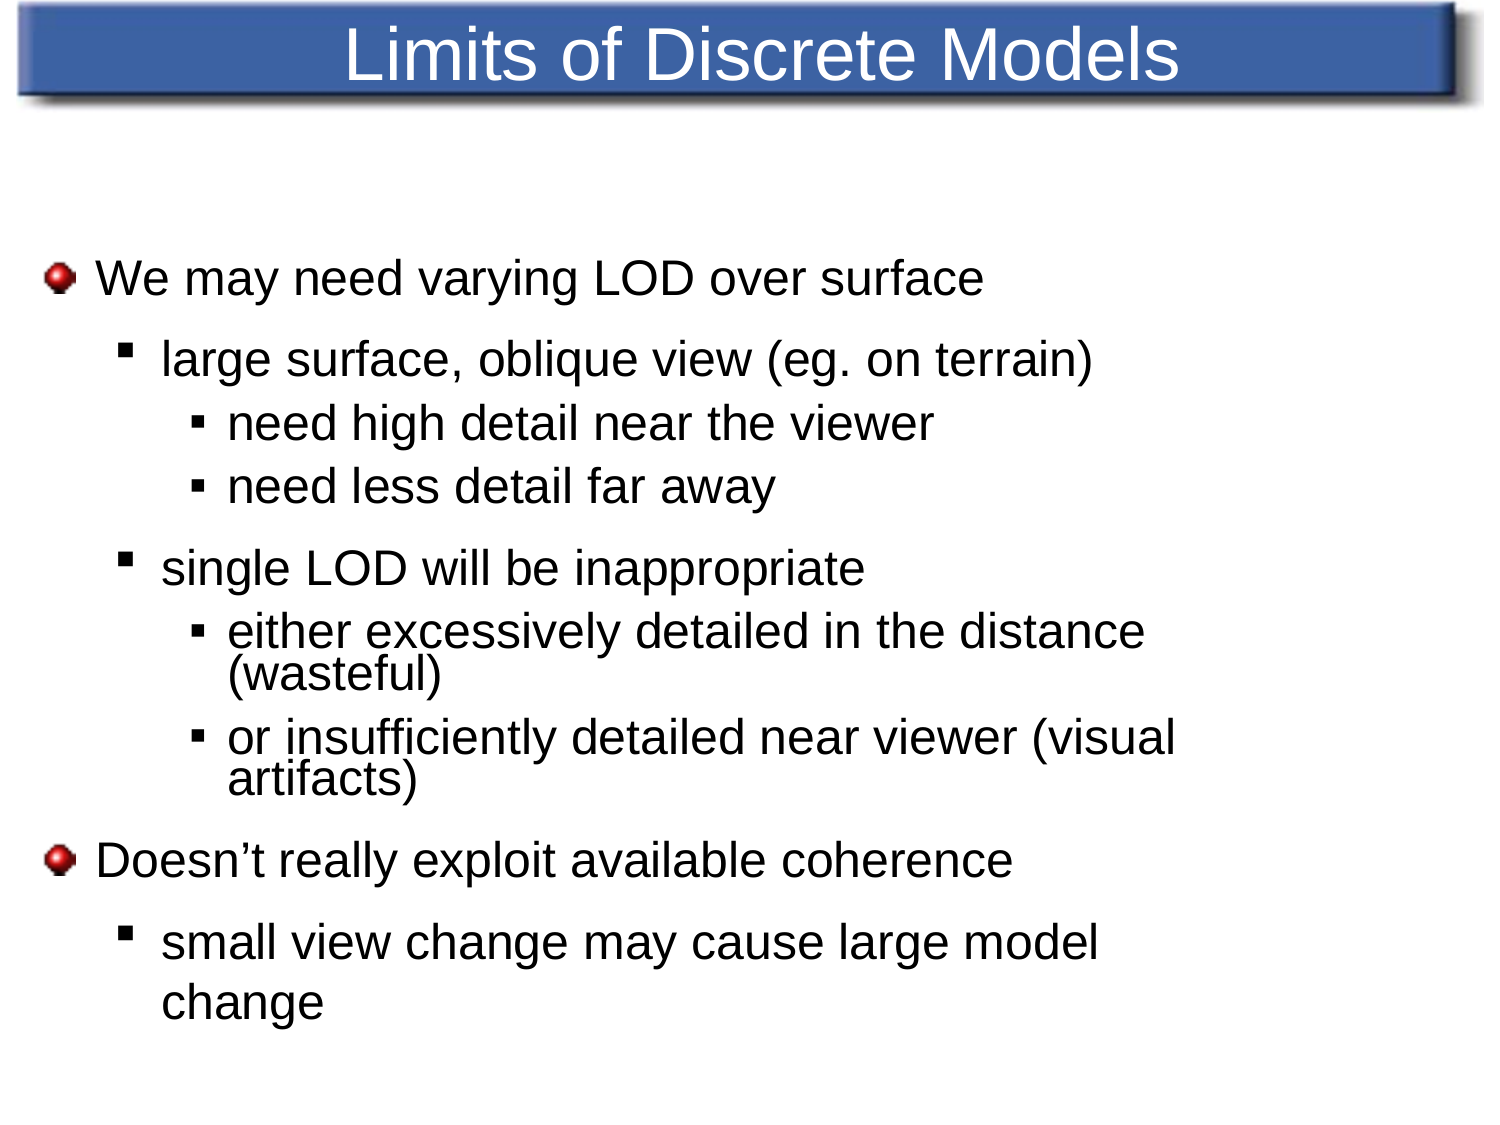

# Limits of Discrete Models
We may need varying LOD over surface
large surface, oblique view (eg. on terrain)
need high detail near the viewer
need less detail far away
single LOD will be inappropriate
either excessively detailed in the distance (wasteful)
or insufficiently detailed near viewer (visual artifacts)
Doesn’t really exploit available coherence
small view change may cause large model change